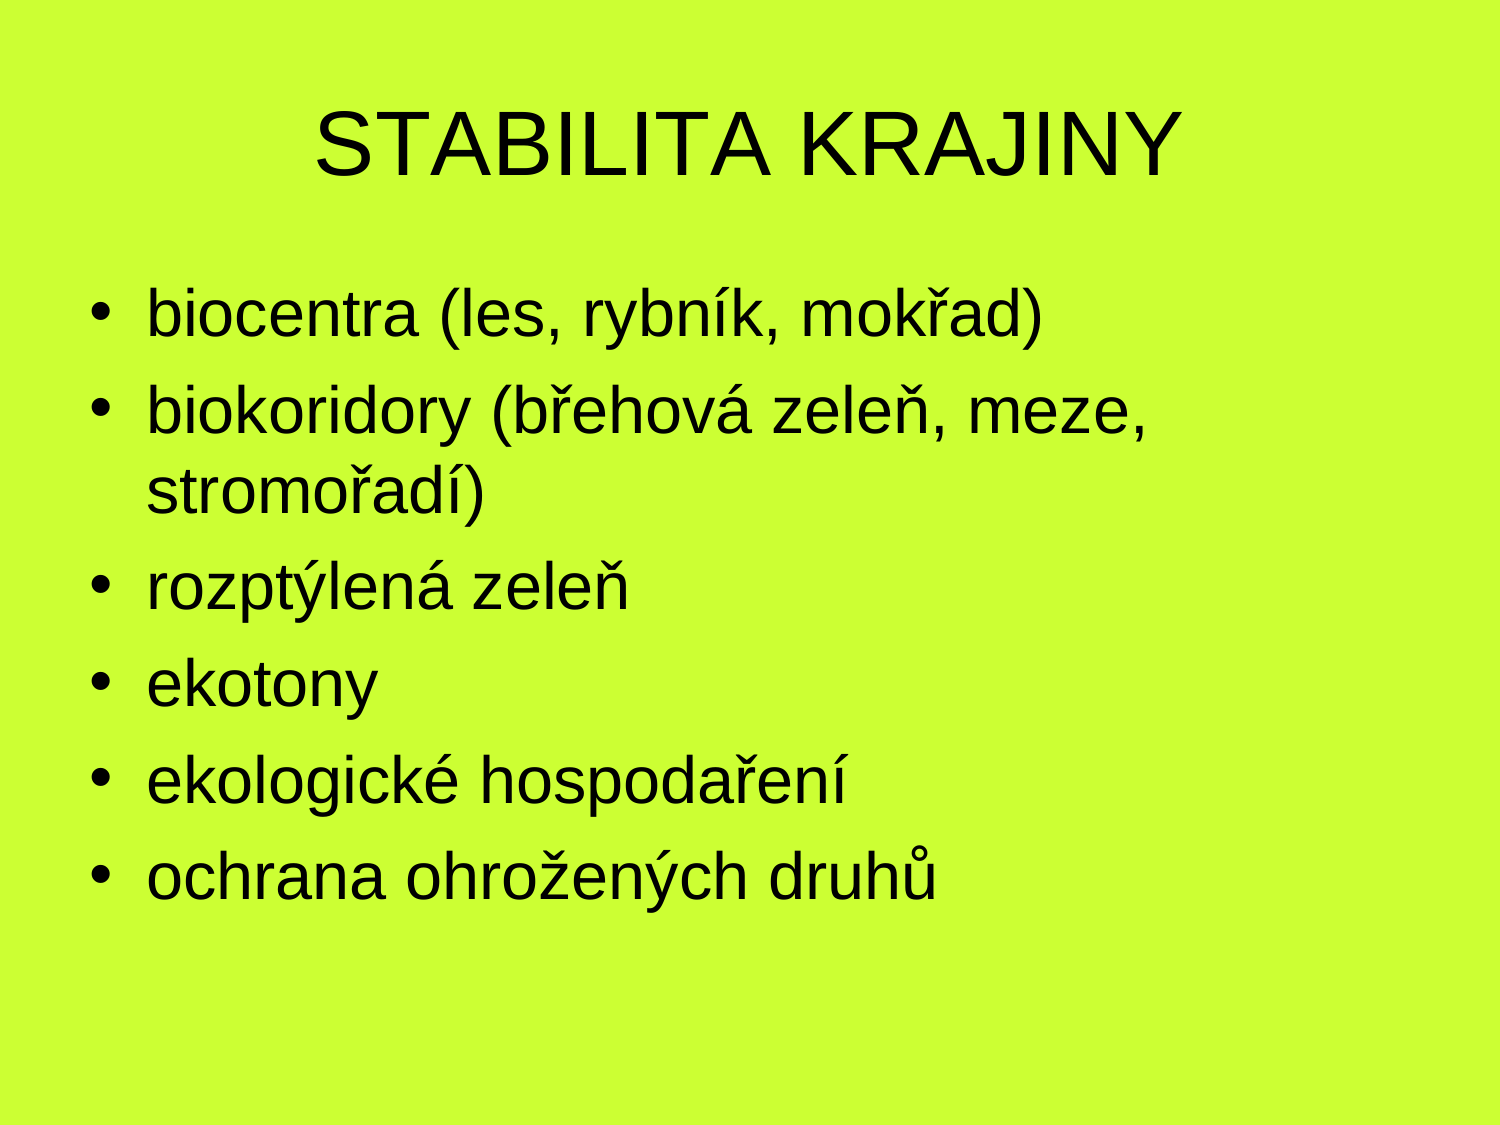

# STABILITA KRAJINY
biocentra (les, rybník, mokřad)
biokoridory (břehová zeleň, meze, stromořadí)
rozptýlená zeleň
ekotony
ekologické hospodaření
ochrana ohrožených druhů